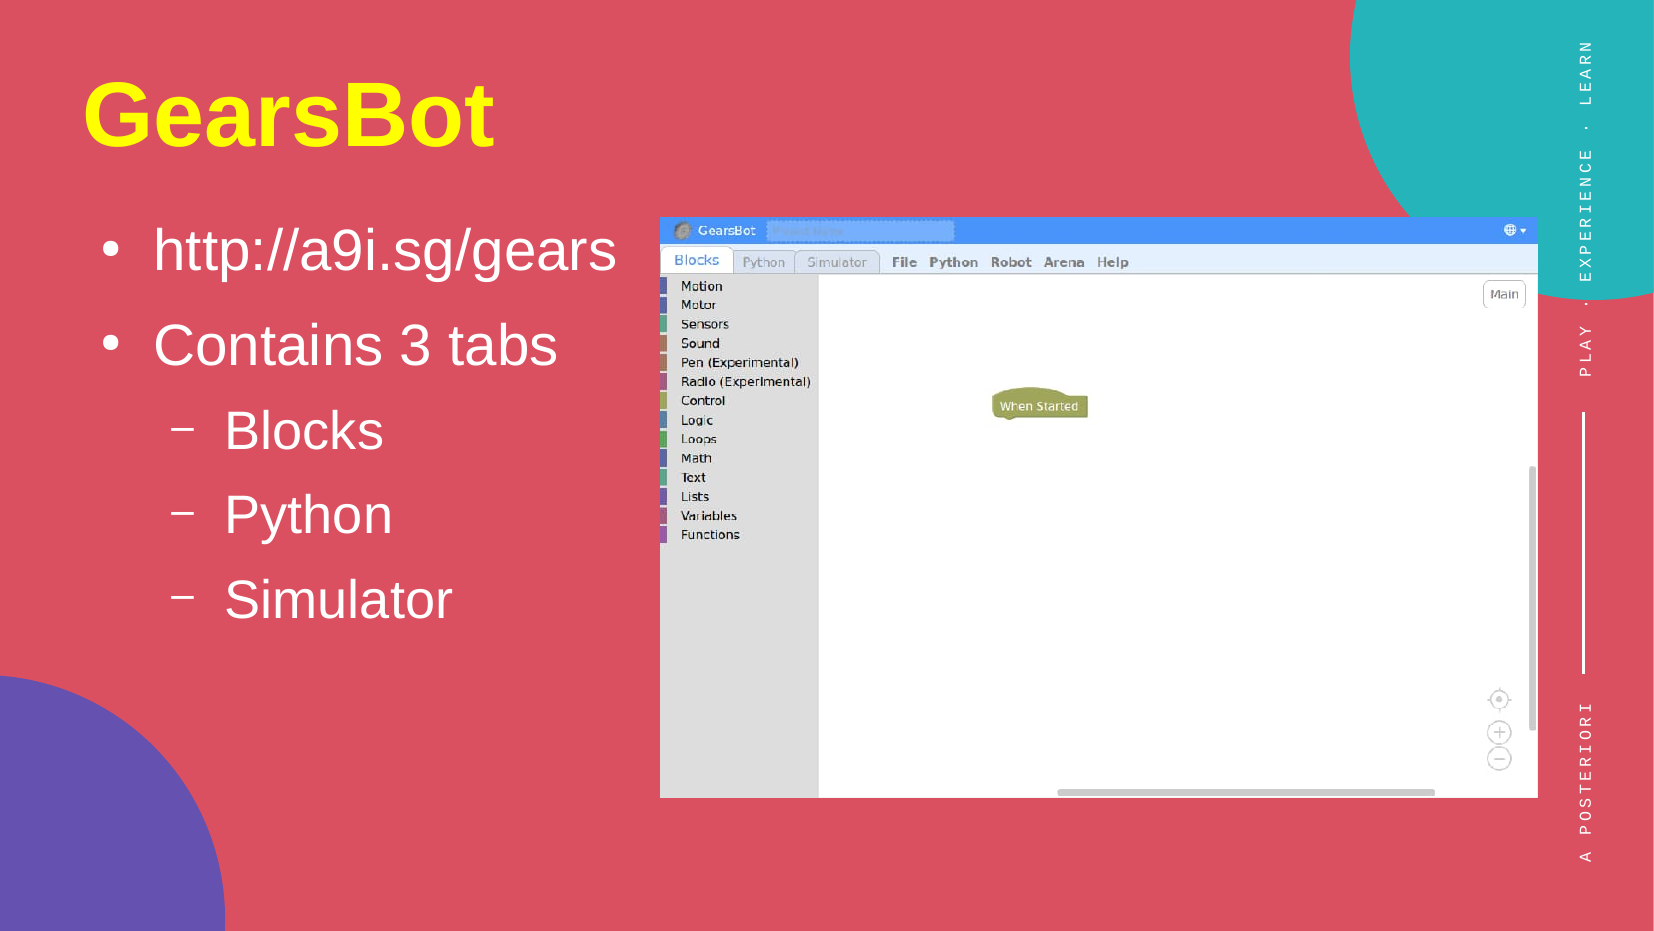

# GearsBot
http://a9i.sg/gears
Contains 3 tabs
Blocks
Python
Simulator